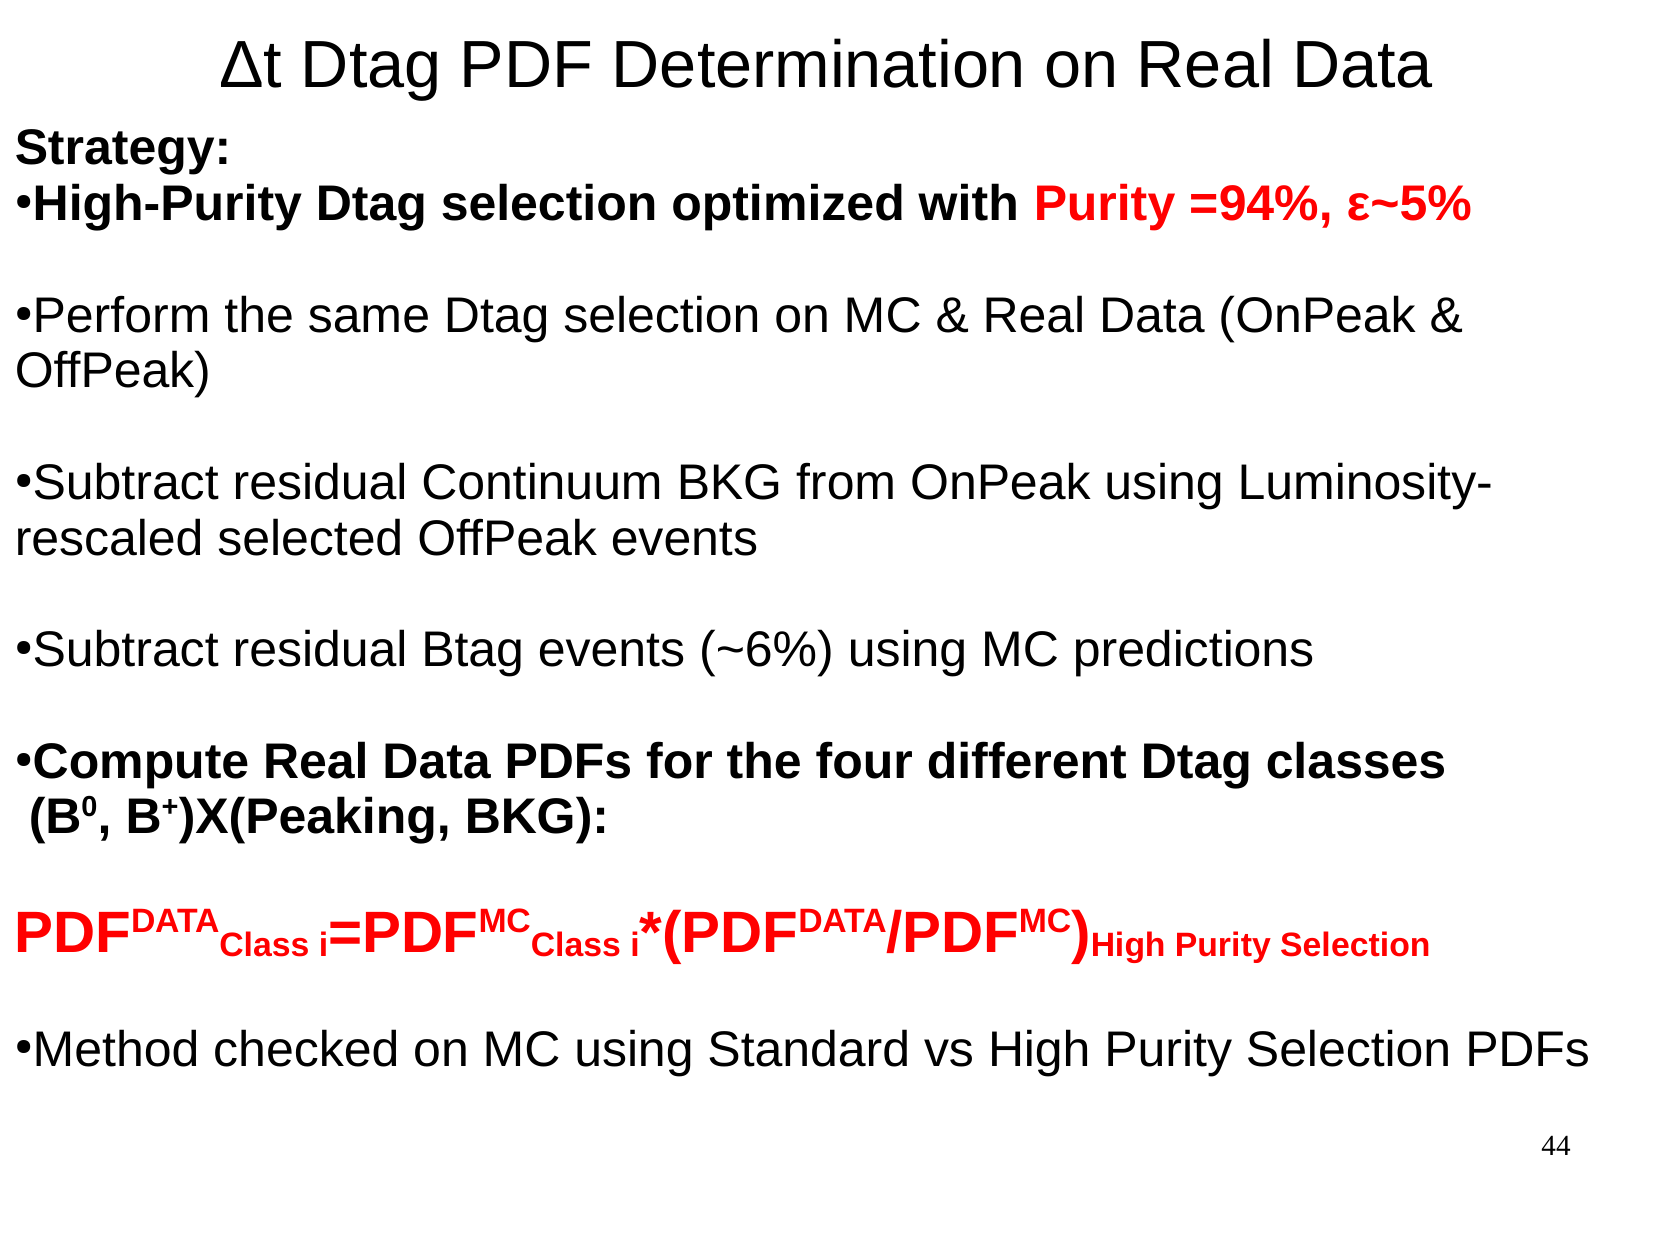

# Δt Dtag PDF Determination on Real Data
Strategy:
High-Purity Dtag selection optimized with Purity =94%, ε~5%
Perform the same Dtag selection on MC & Real Data (OnPeak & OffPeak)
Subtract residual Continuum BKG from OnPeak using Luminosity-rescaled selected OffPeak events
Subtract residual Btag events (~6%) using MC predictions
Compute Real Data PDFs for the four different Dtag classes
 (B0, B+)X(Peaking, BKG):
PDFDATAClass i=PDFMCClass i*(PDFDATA/PDFMC)High Purity Selection
Method checked on MC using Standard vs High Purity Selection PDFs
44